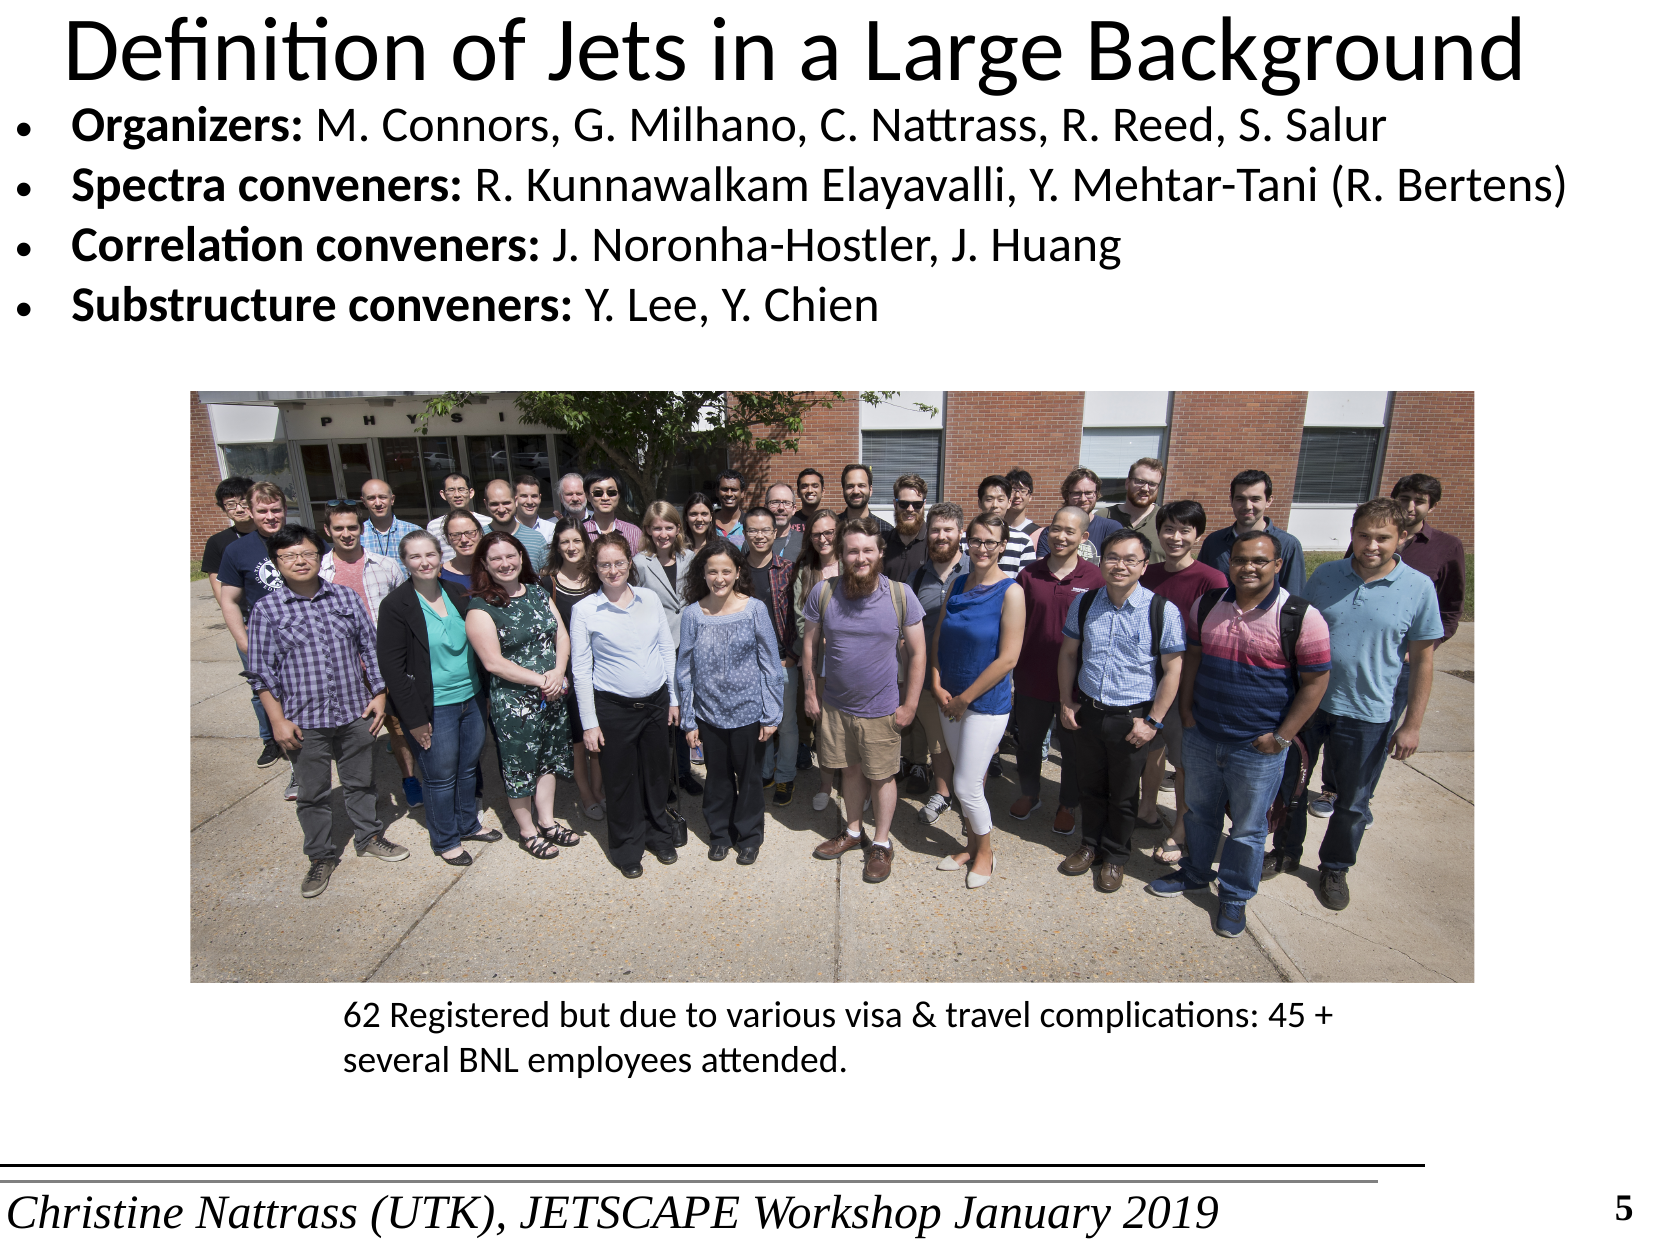

# Definition of Jets in a Large Background
Organizers: M. Connors, G. Milhano, C. Nattrass, R. Reed, S. Salur
Spectra conveners: R. Kunnawalkam Elayavalli, Y. Mehtar-Tani (R. Bertens)
Correlation conveners: J. Noronha-Hostler, J. Huang
Substructure conveners: Y. Lee, Y. Chien
62 Registered but due to various visa & travel complications: 45 + several BNL employees attended.